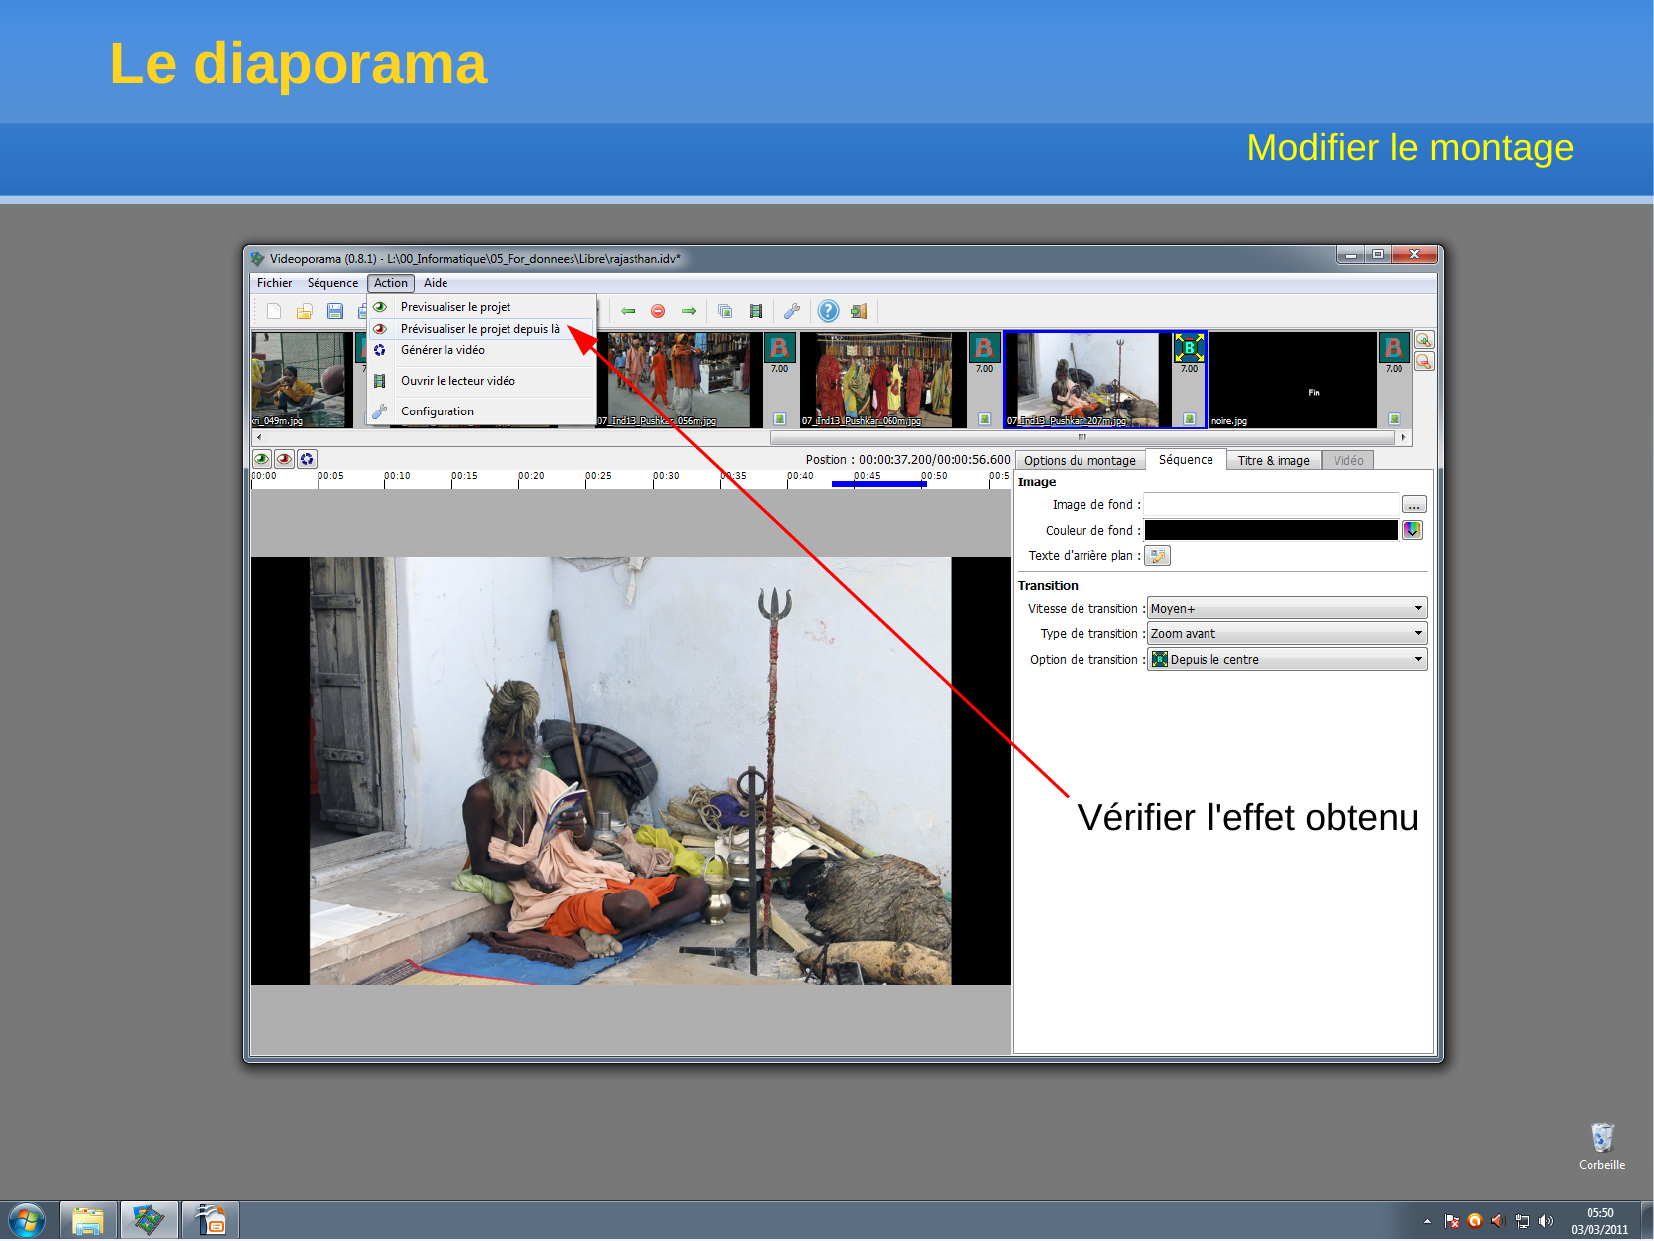

Le diaporama
 Modifier le montage
#
Vérifier l'effet obtenu